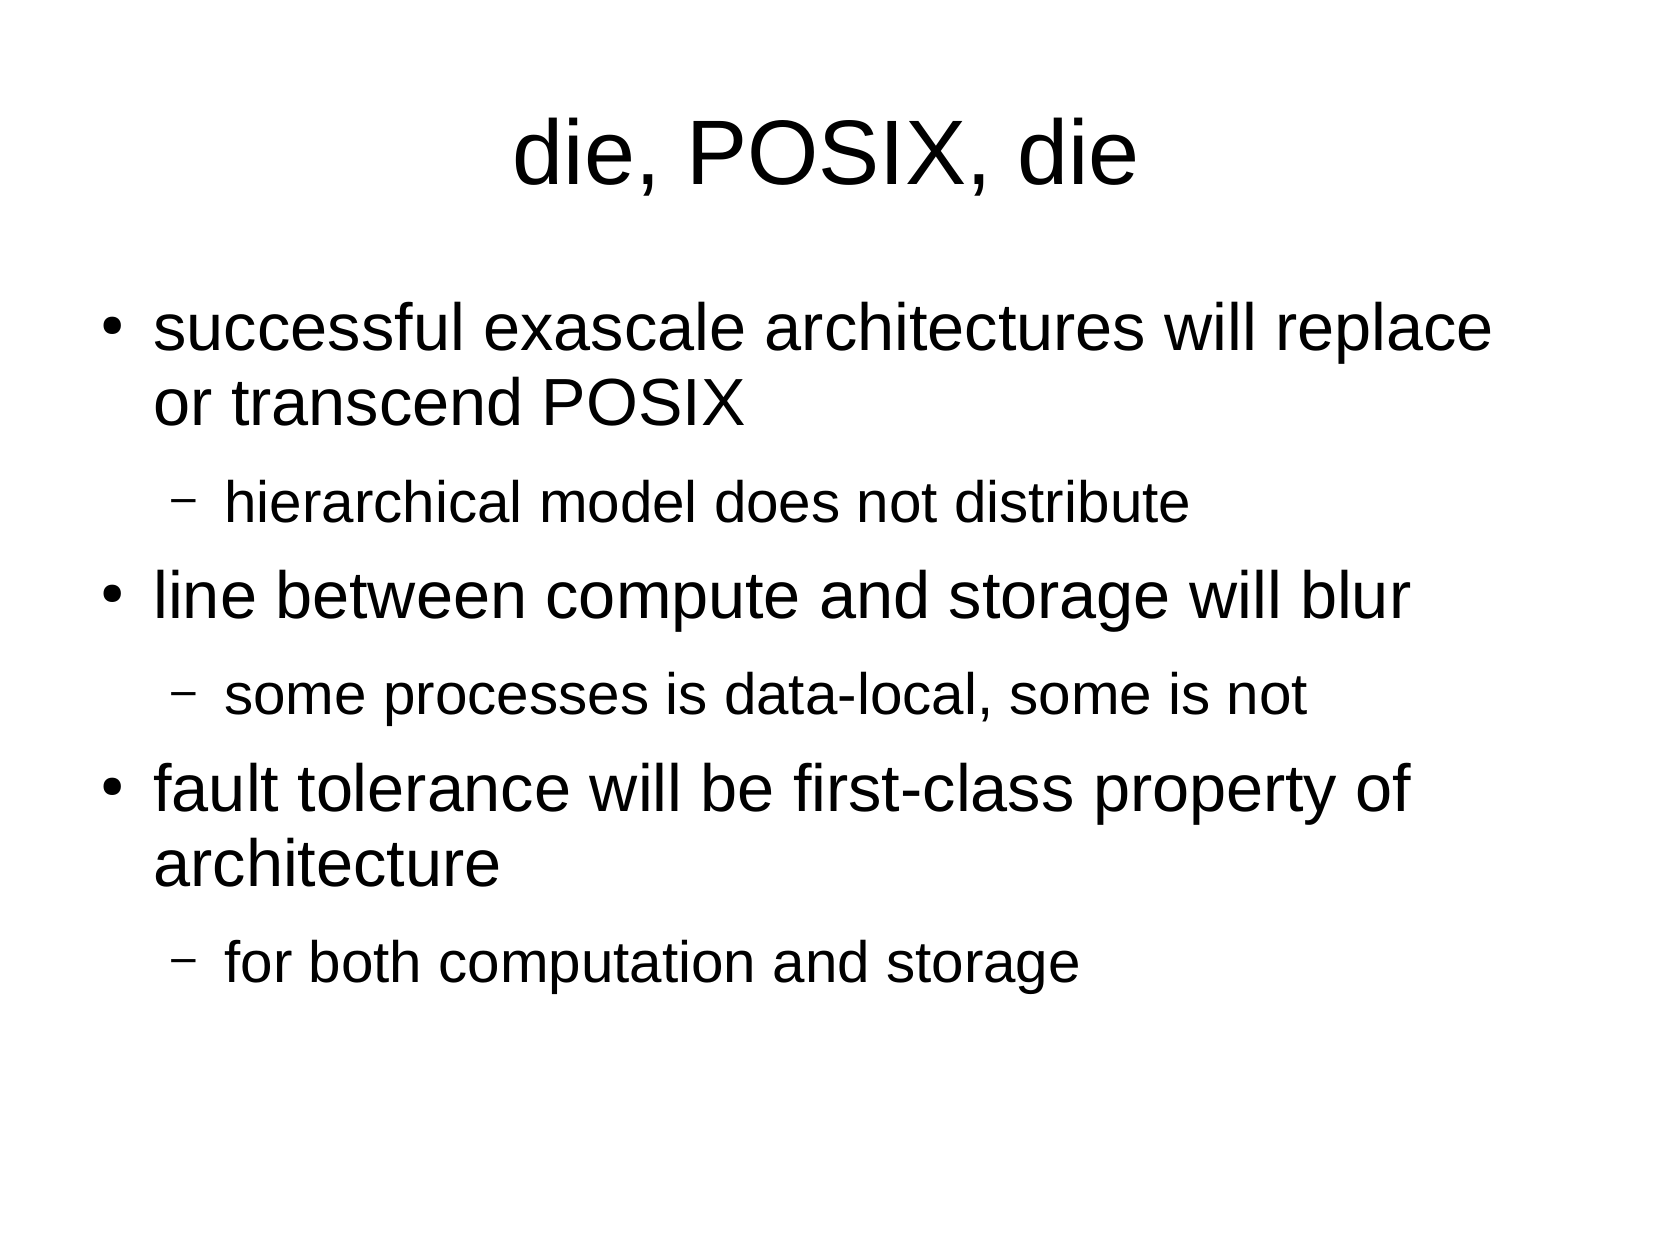

# die, POSIX, die
successful exascale architectures will replace or transcend POSIX
hierarchical model does not distribute
line between compute and storage will blur
some processes is data-local, some is not
fault tolerance will be first-class property of architecture
for both computation and storage